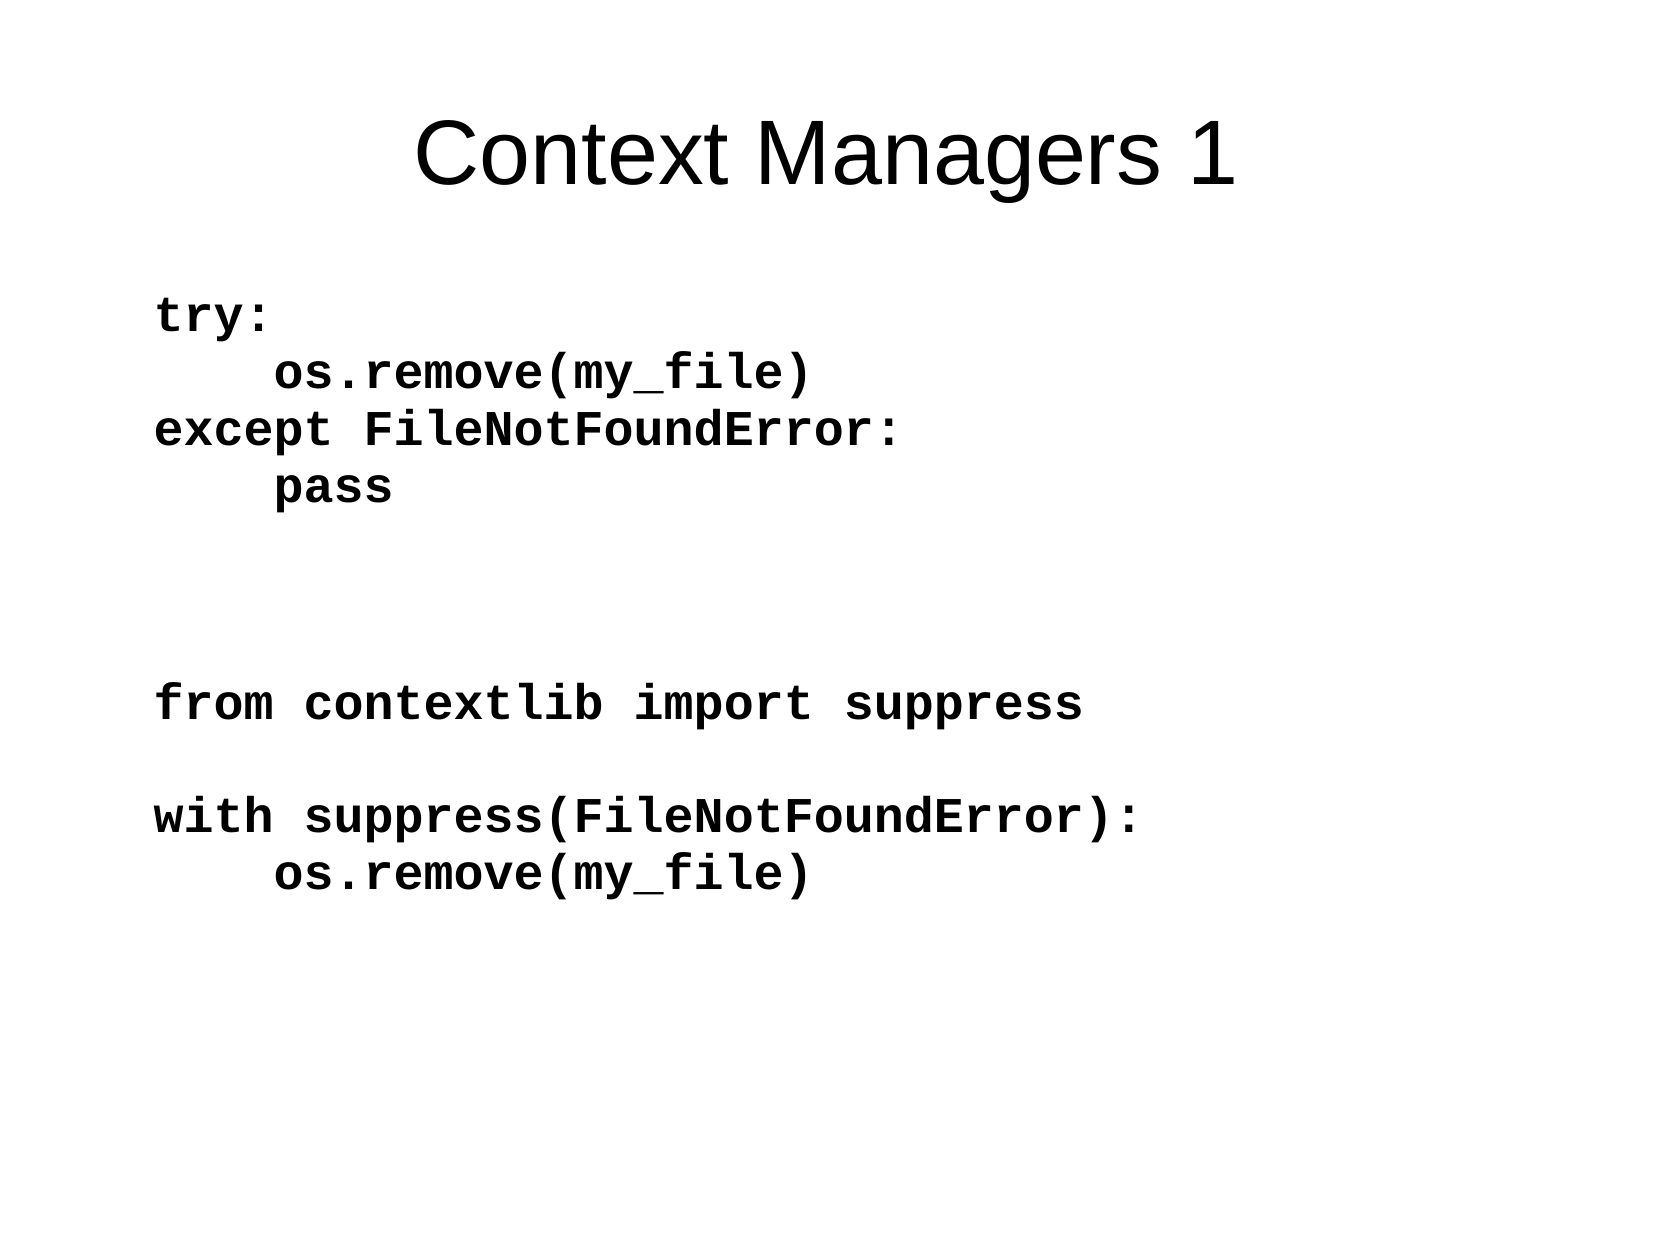

# Context Managers 1
try:
 os.remove(my_file)
except FileNotFoundError:
 pass
from contextlib import suppress
with suppress(FileNotFoundError):
 os.remove(my_file)